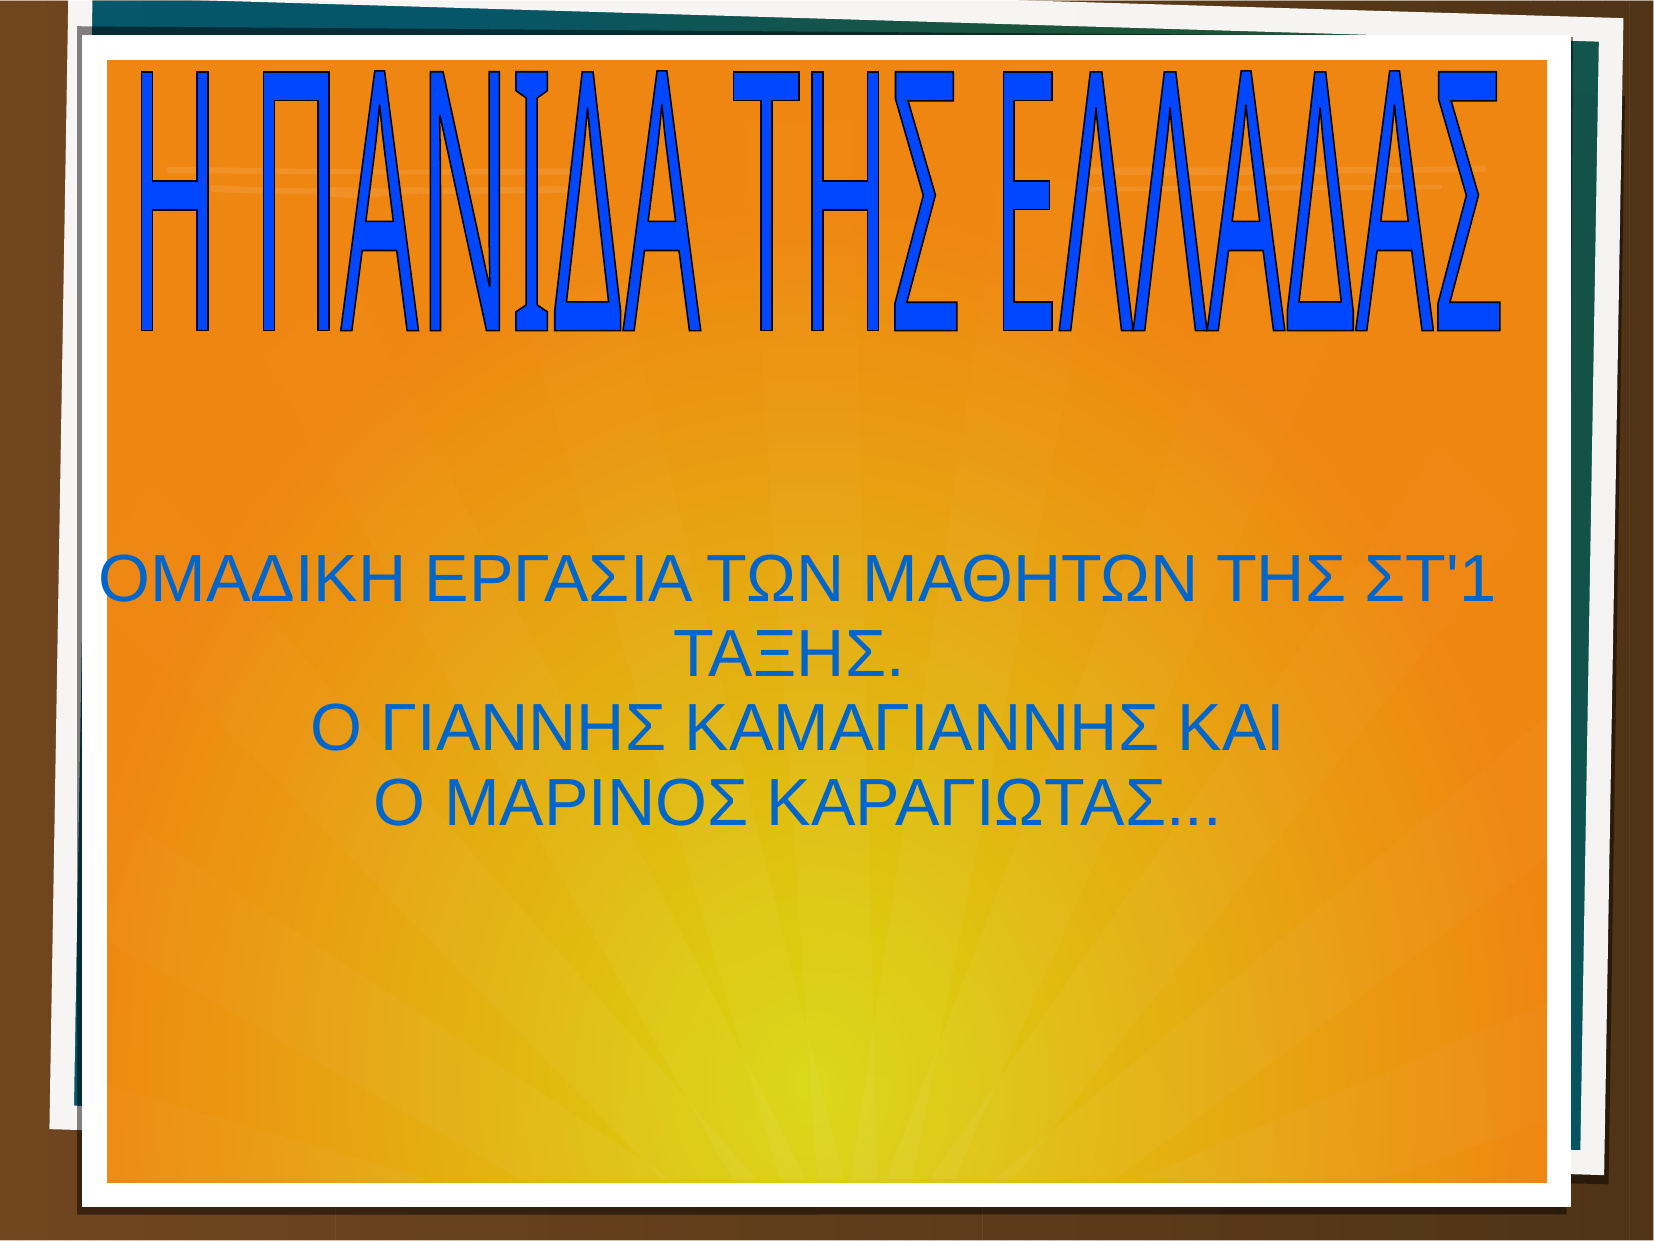

Η ΠΑΝΙΔΑ ΤΗΣ ΕΛΛΑΔΑΣ
# ΟΜΑΔΙΚΗ ΕΡΓΑΣΙΑ ΤΩΝ ΜΑΘΗΤΩΝ ΤΗΣ ΣΤ'1 ΤΑΞΗΣ.
Ο ΓΙΑΝΝΗΣ ΚΑΜΑΓΙΑΝΝΗΣ ΚΑΙ
Ο ΜΑΡΙΝΟΣ ΚΑΡΑΓΙΩΤΑΣ...